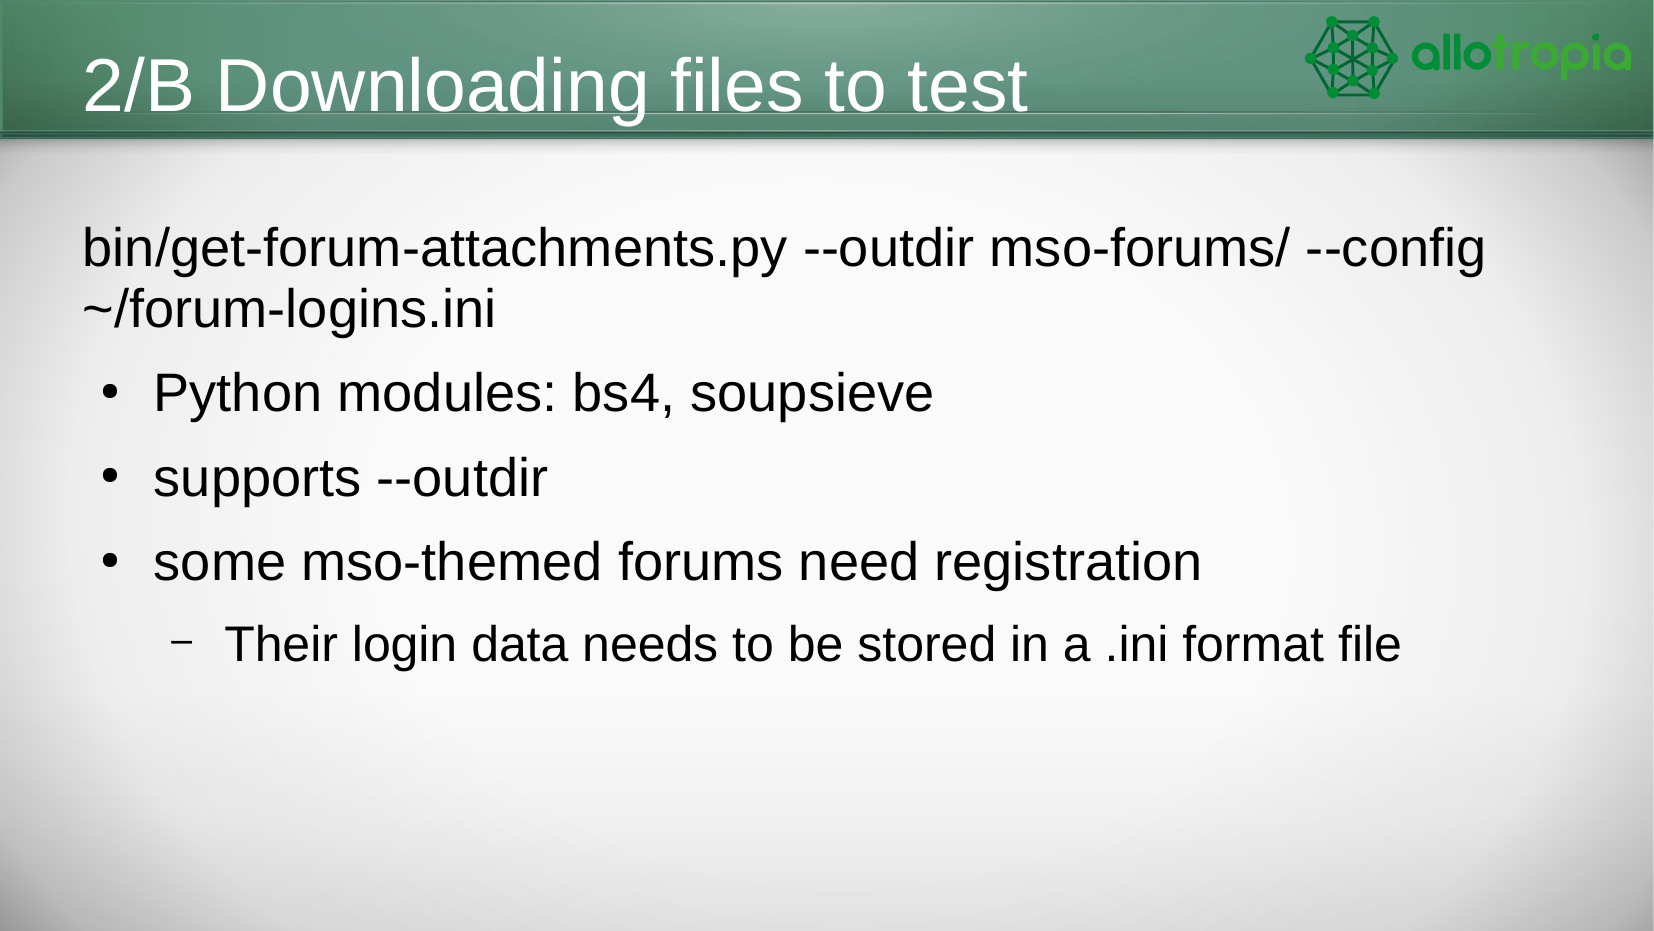

# 2/B Downloading files to test
bin/get-forum-attachments.py --outdir mso-forums/ --config ~/forum-logins.ini
Python modules: bs4, soupsieve
supports --outdir
some mso-themed forums need registration
Their login data needs to be stored in a .ini format file